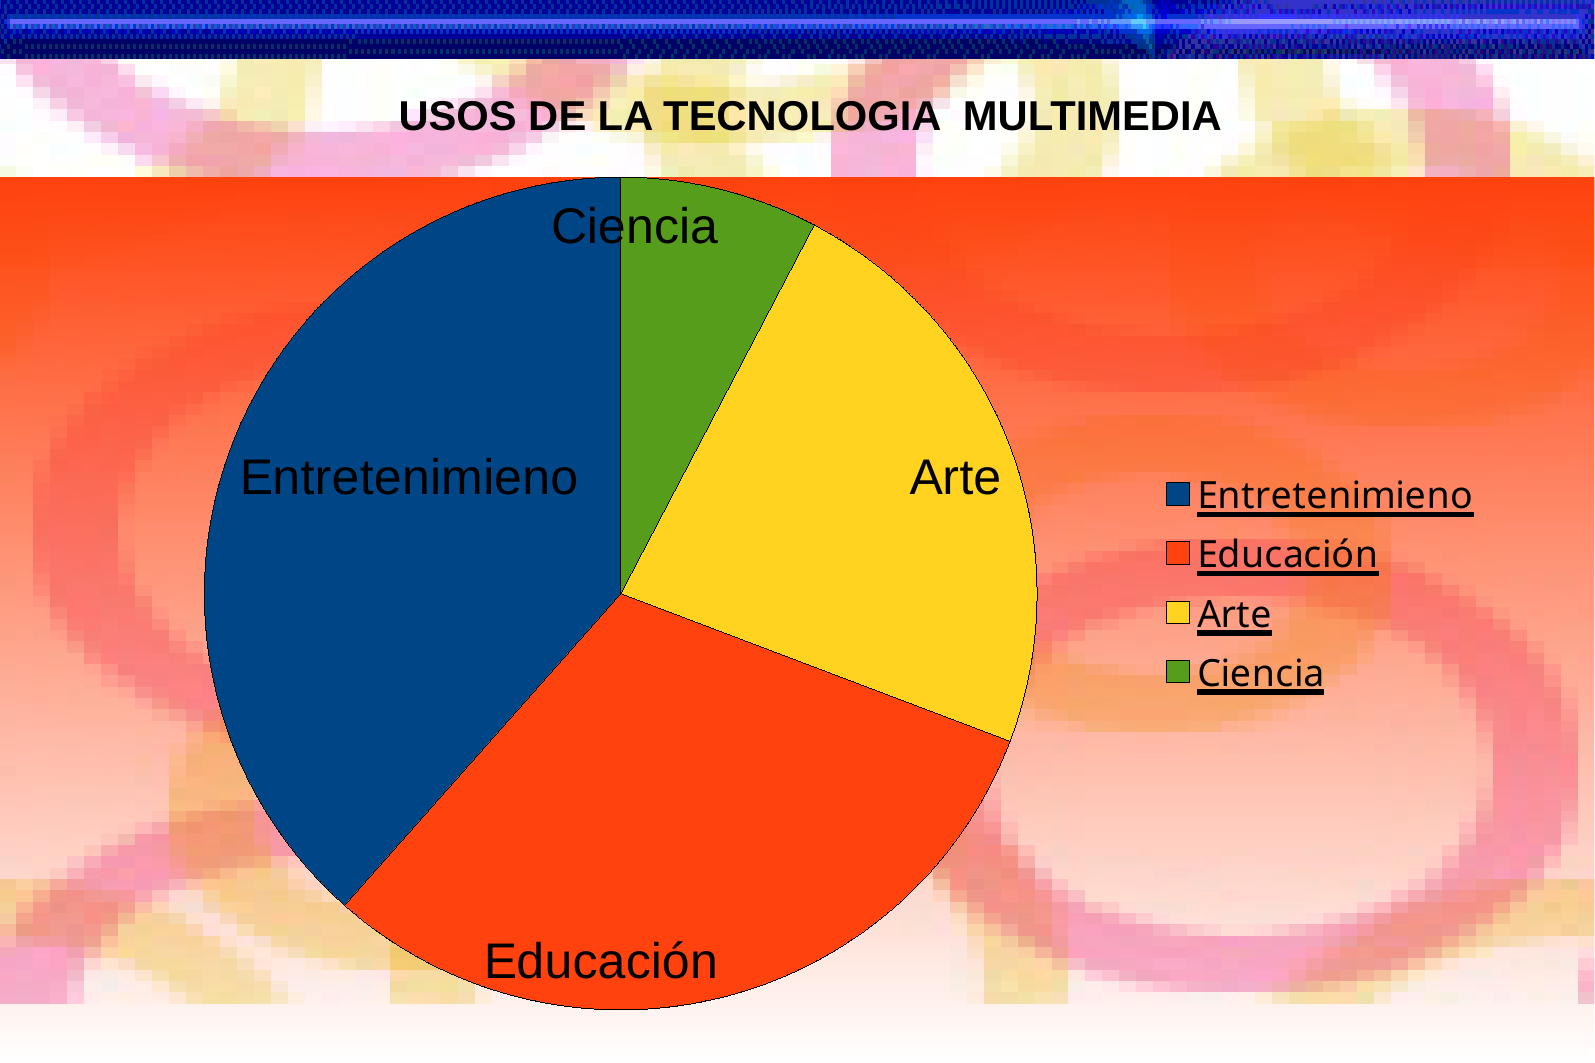

USOS DE LA TECNOLOGIA MULTIMEDIA
### Chart
| Category | USOS 1 | | |
|---|---|---|---|
| Entretenimieno | 25.0 | 3.2 | 4.54 |
| Educación | 20.0 | 8.8 | 9.65 |
| Arte | 15.0 | 1.5 | 3.7 |
| Ciencia | 5.0 | 9.02 | 6.2 |